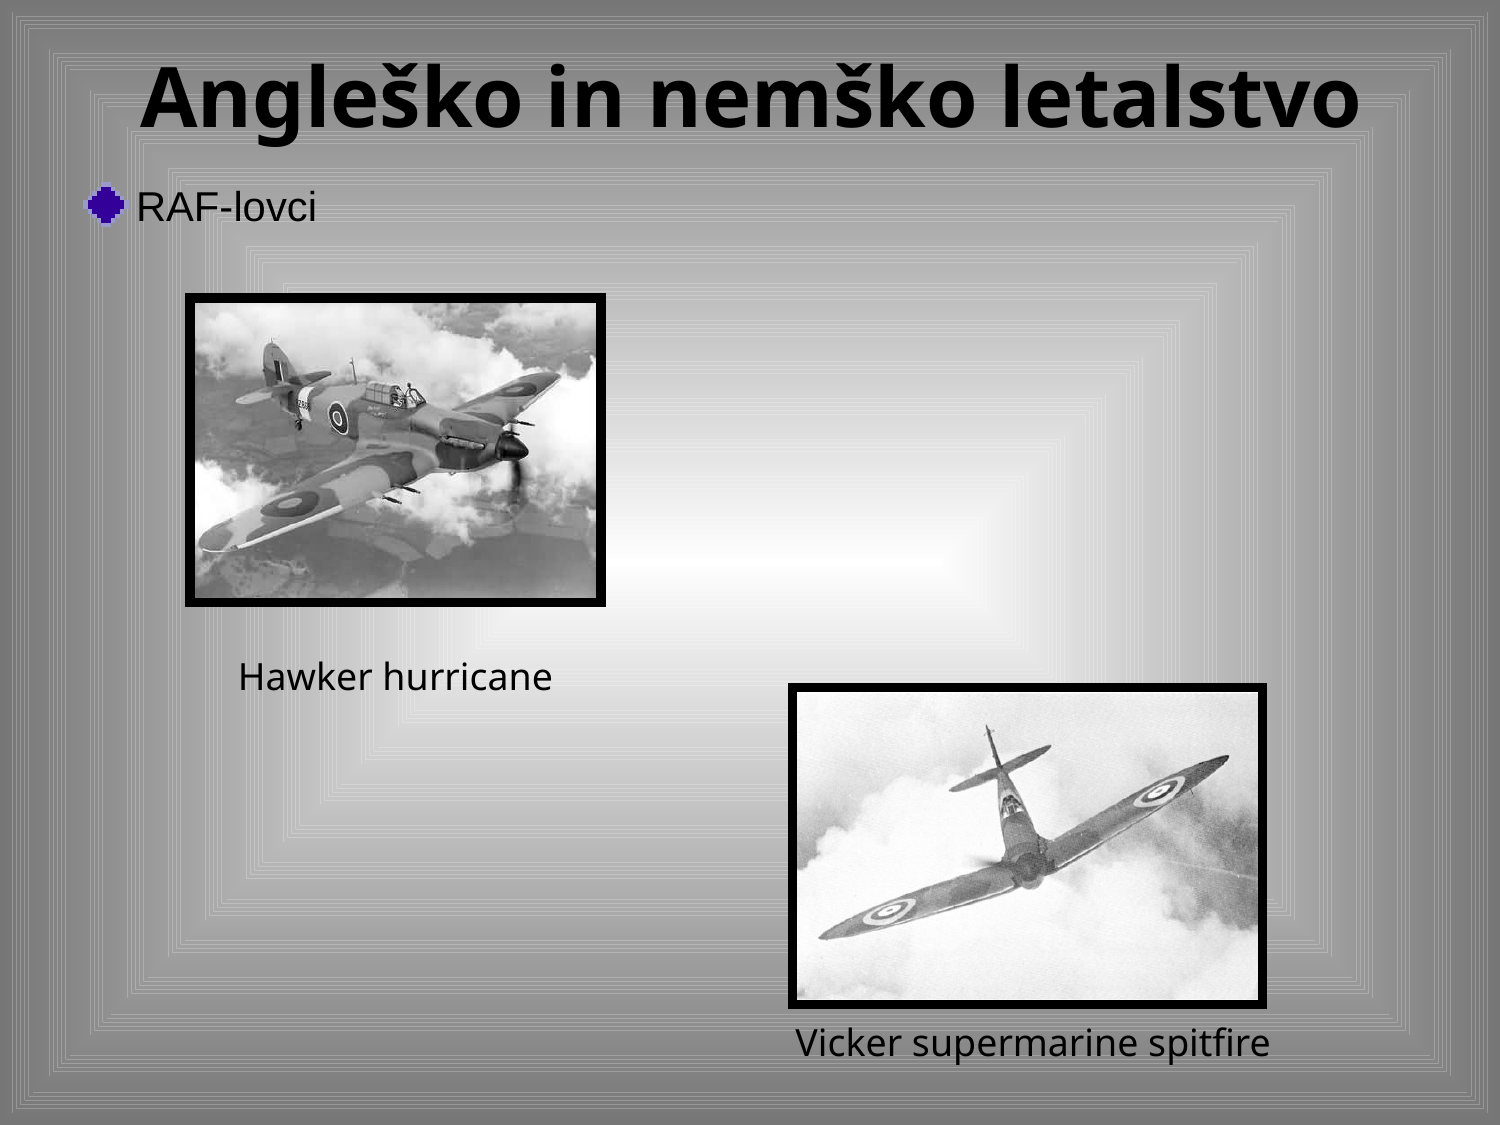

# Angleško in nemško letalstvo
RAF-lovci
Hawker hurricane
Vicker supermarine spitfire